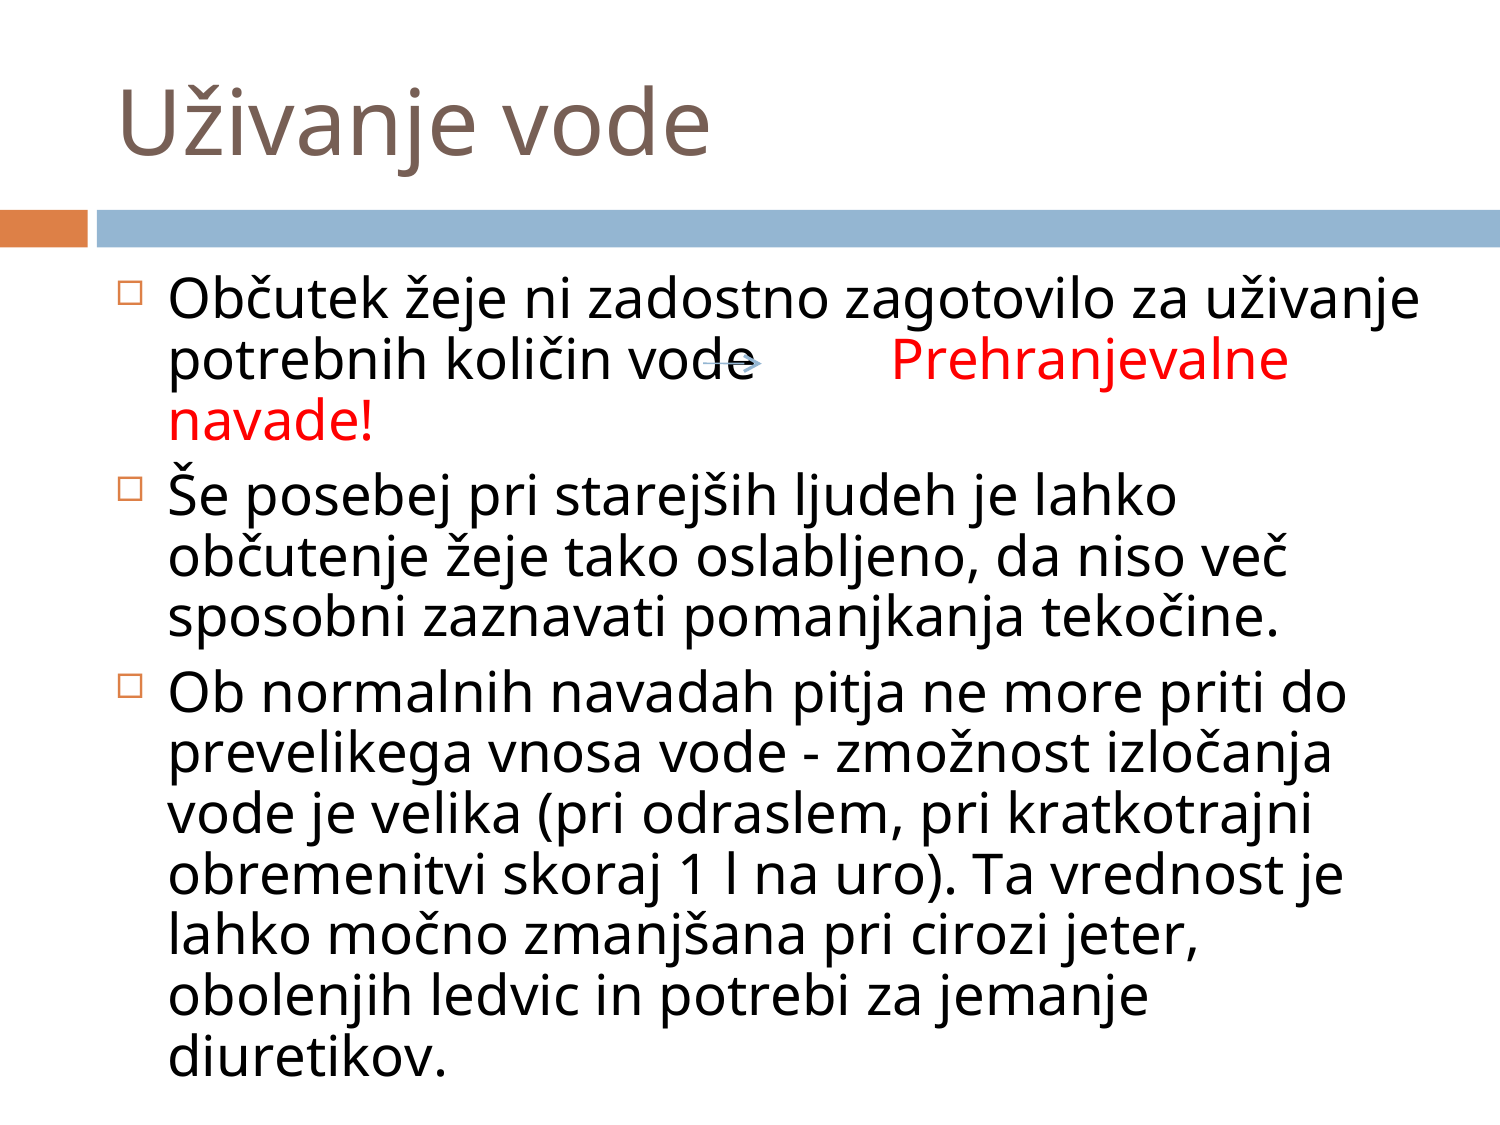

# Uživanje vode
Občutek žeje ni zadostno zagotovilo za uživanje potrebnih količin vode Prehranjevalne navade!
Še posebej pri starejših ljudeh je lahko občutenje žeje tako oslabljeno, da niso več sposobni zaznavati pomanjkanja tekočine.
Ob normalnih navadah pitja ne more priti do prevelikega vnosa vode - zmožnost izločanja vode je velika (pri odraslem, pri kratkotrajni obremenitvi skoraj 1 l na uro). Ta vrednost je lahko močno zmanjšana pri cirozi jeter, obolenjih ledvic in potrebi za jemanje diuretikov.